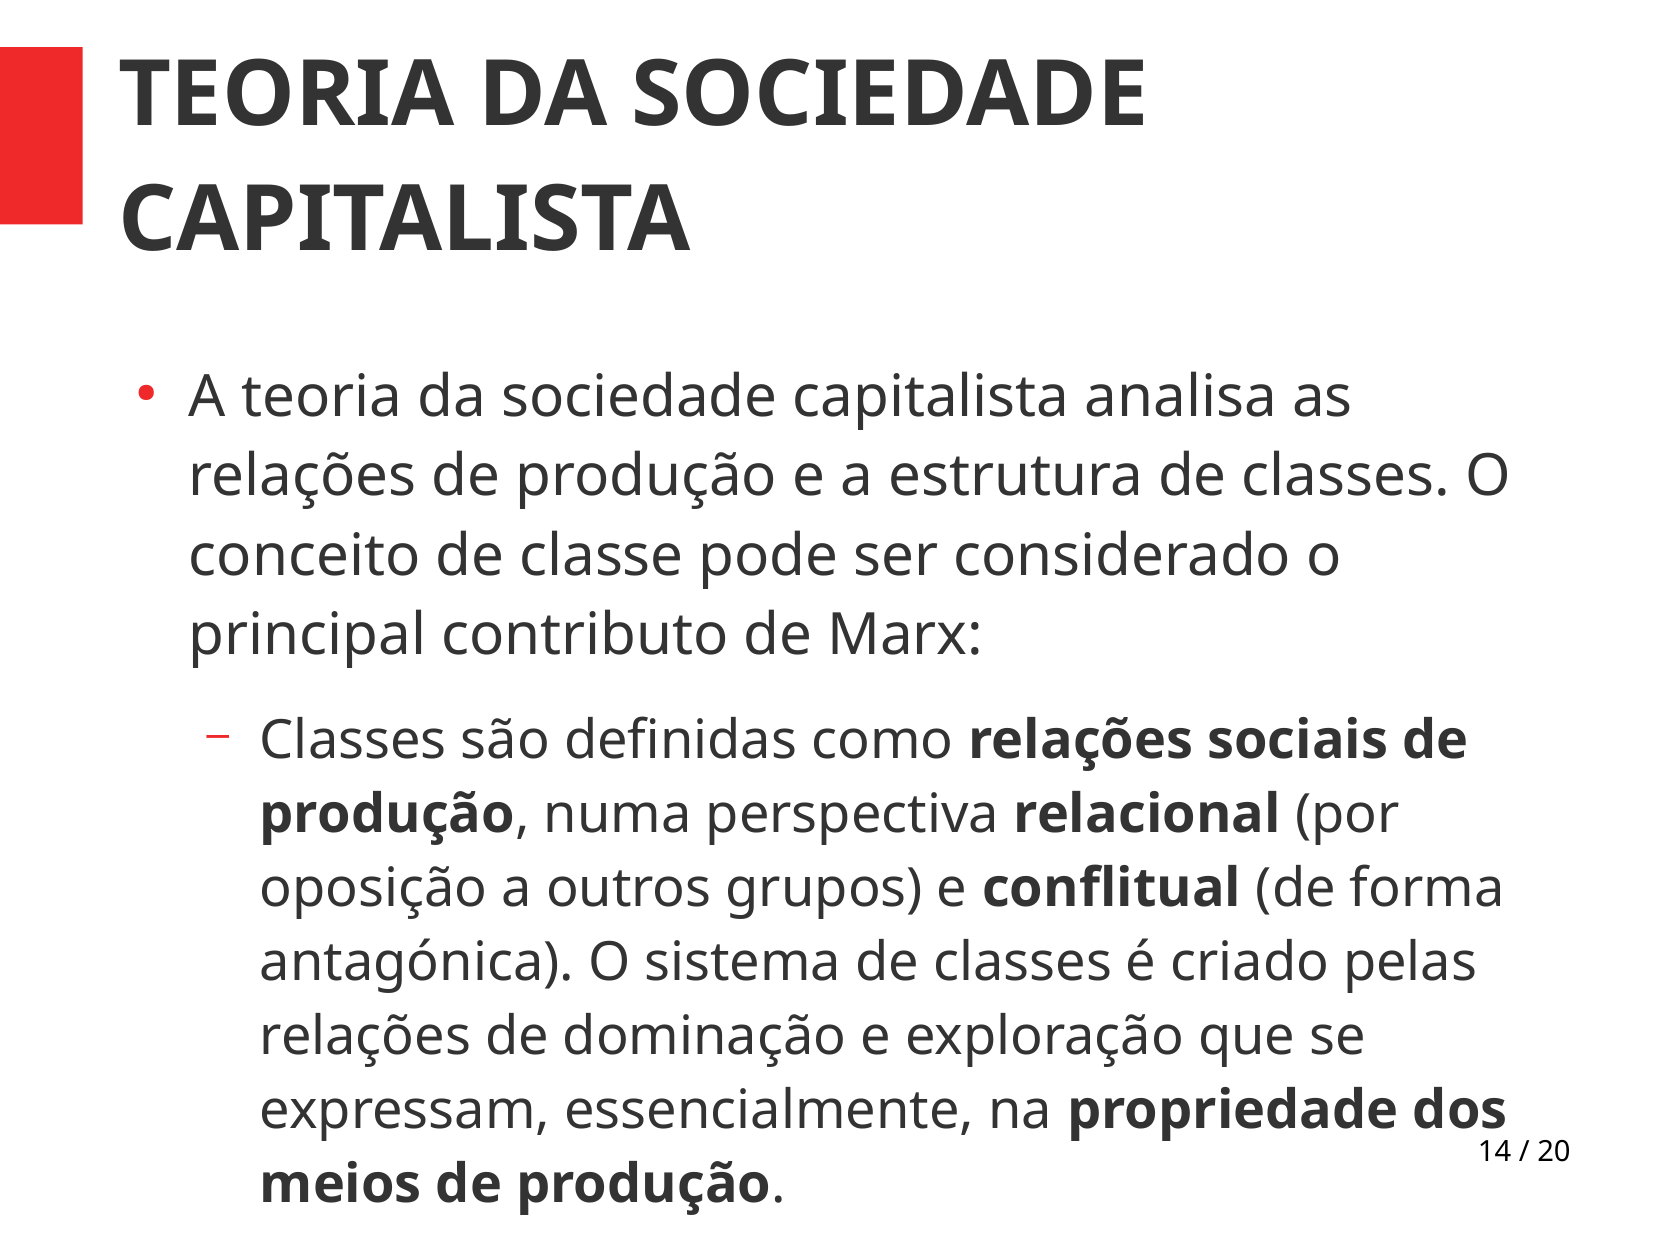

# TEORIA DA SOCIEDADE CAPITALISTA
A teoria da sociedade capitalista analisa as relações de produção e a estrutura de classes. O conceito de classe pode ser considerado o principal contributo de Marx:
Classes são definidas como relações sociais de produção, numa perspectiva relacional (por oposição a outros grupos) e conflitual (de forma antagónica). O sistema de classes é criado pelas relações de dominação e exploração que se expressam, essencialmente, na propriedade dos meios de produção.
14